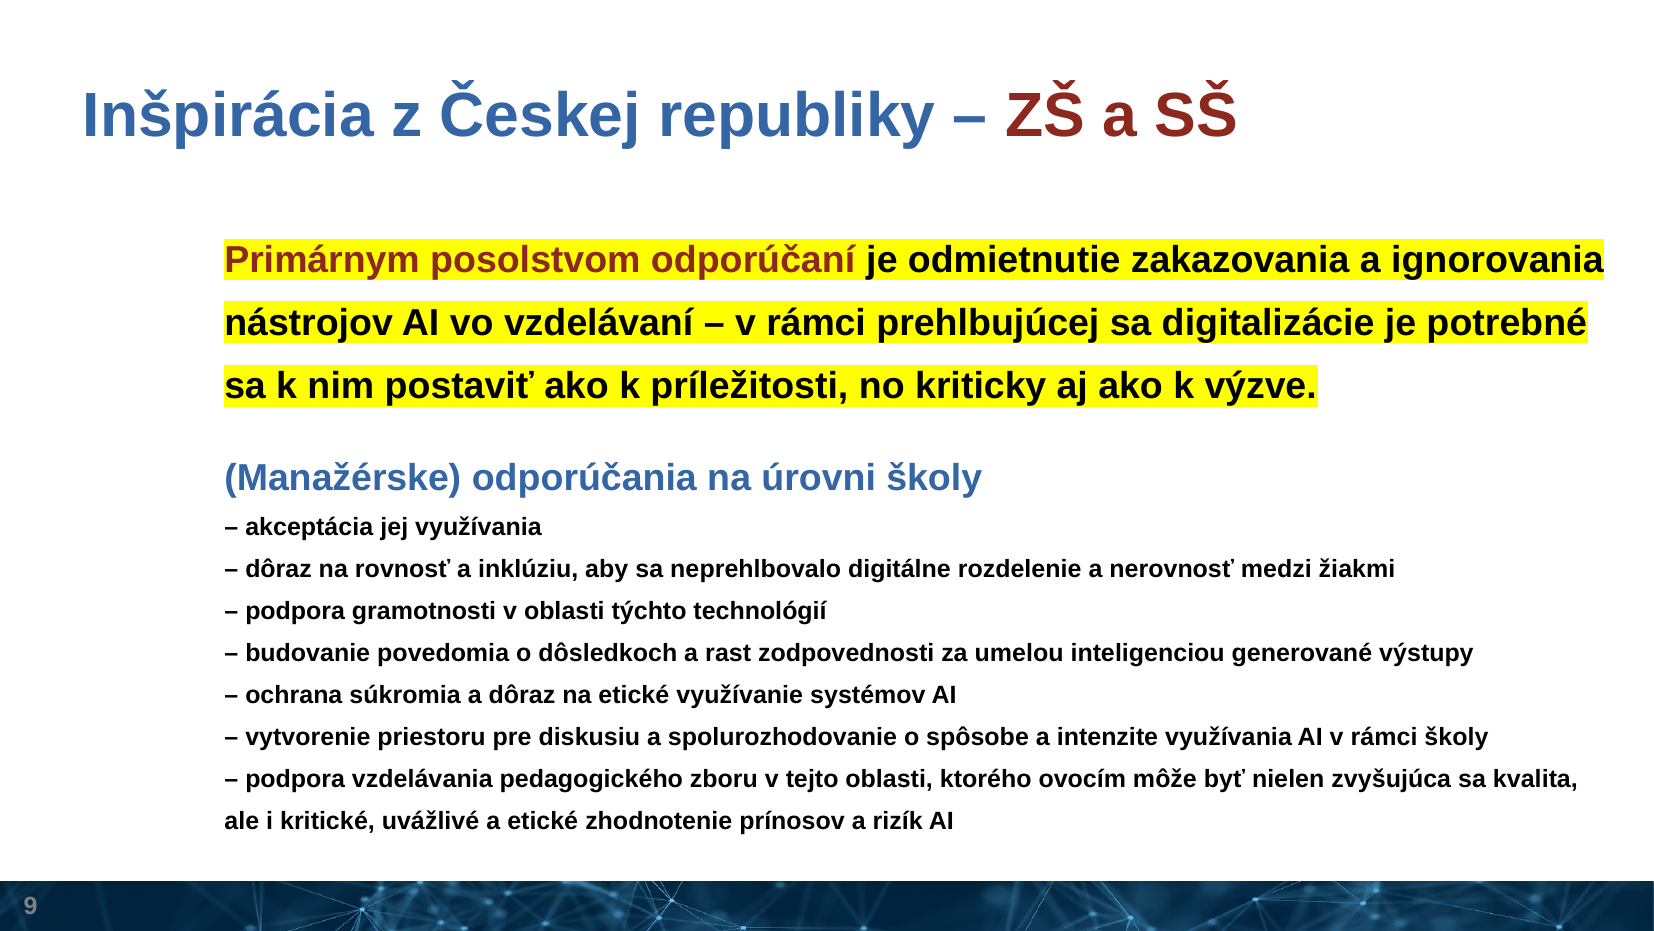

# Inšpirácia z Českej republiky – ZŠ a SŠ
Primárnym posolstvom odporúčaní je odmietnutie zakazovania a ignorovania nástrojov AI vo vzdelávaní – v rámci prehlbujúcej sa digitalizácie je potrebné sa k nim postaviť ako k príležitosti, no kriticky aj ako k výzve.
(Manažérske) odporúčania na úrovni školy
– akceptácia jej využívania
– dôraz na rovnosť a inklúziu, aby sa neprehlbovalo digitálne rozdelenie a nerovnosť medzi žiakmi
– podpora gramotnosti v oblasti týchto technológií
– budovanie povedomia o dôsledkoch a rast zodpovednosti za umelou inteligenciou generované výstupy
– ochrana súkromia a dôraz na etické využívanie systémov AI
– vytvorenie priestoru pre diskusiu a spolurozhodovanie o spôsobe a intenzite využívania AI v rámci školy
– podpora vzdelávania pedagogického zboru v tejto oblasti, ktorého ovocím môže byť nielen zvyšujúca sa kvalita, ale i kritické, uvážlivé a etické zhodnotenie prínosov a rizík AI